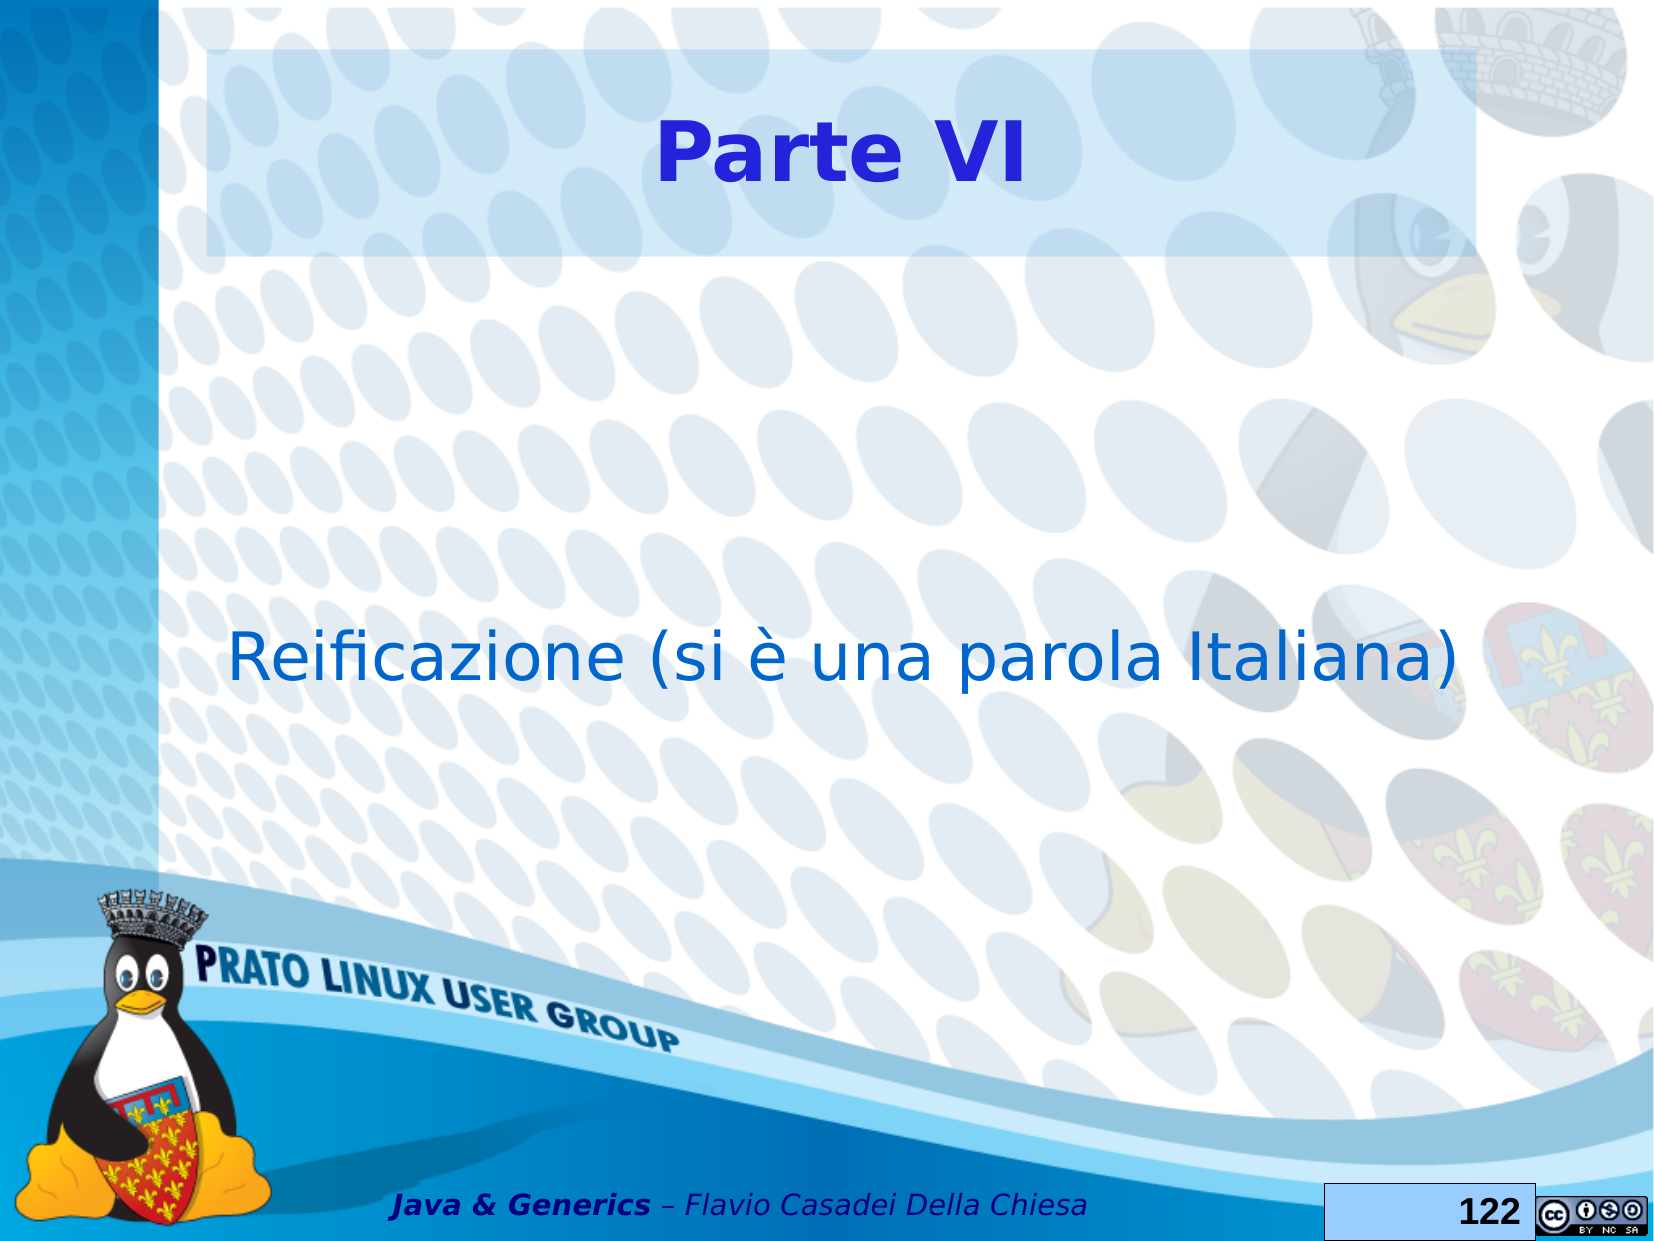

# Parte VI
Reificazione (si è una parola Italiana)